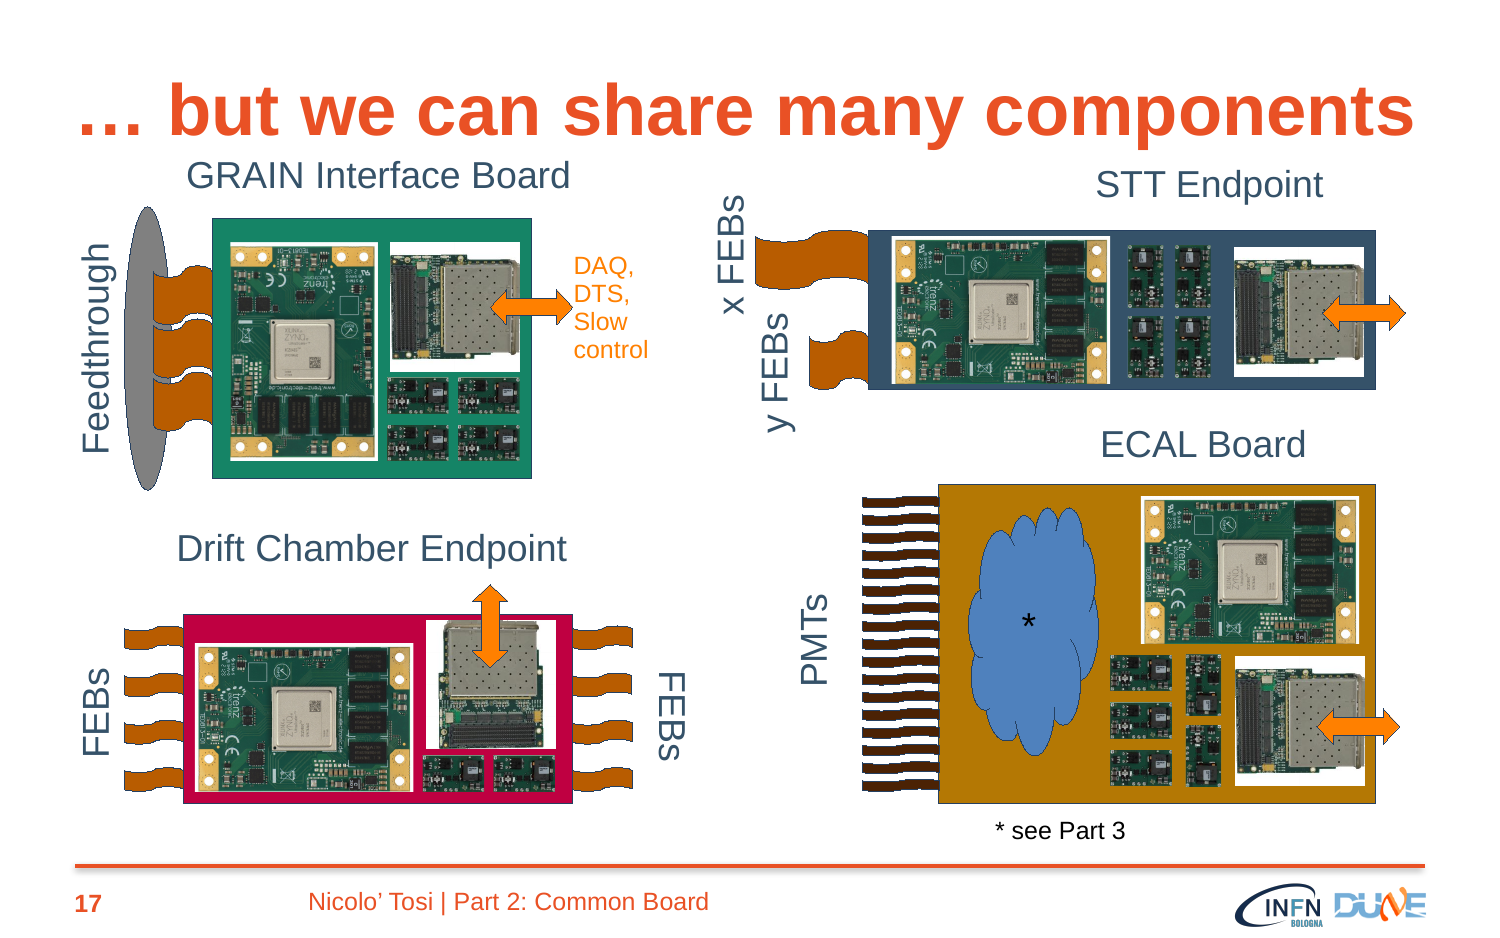

# … but we can share many components
GRAIN Interface Board
STT Endpoint
x FEBs
DAQ,
DTS,
Slow
control
Feedthrough
y FEBs
ECAL Board
*
Drift Chamber Endpoint
PMTs
FEBs
FEBs
* see Part 3
Nicolo’ Tosi | Part 2: Common Board